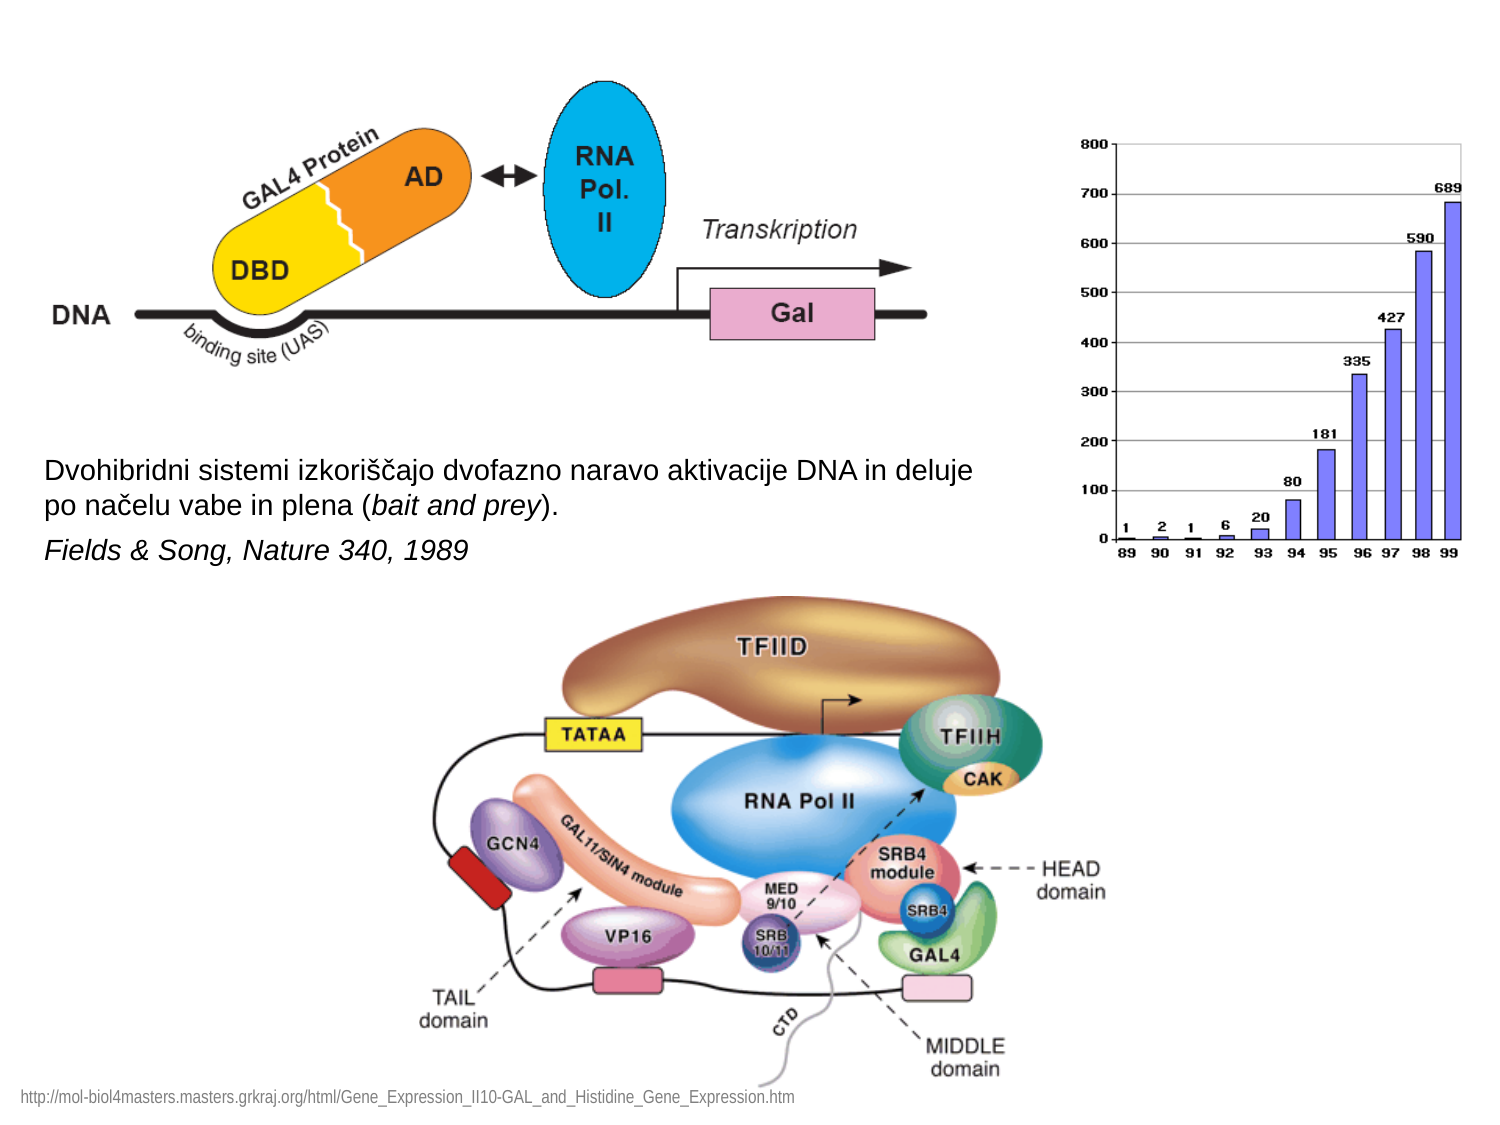

Dvohibridni sistemi izkoriščajo dvofazno naravo aktivacije DNA in deluje po načelu vabe in plena (bait and prey).
Fields & Song, Nature 340, 1989
http://mol-biol4masters.masters.grkraj.org/html/Gene_Expression_II10-GAL_and_Histidine_Gene_Expression.htm